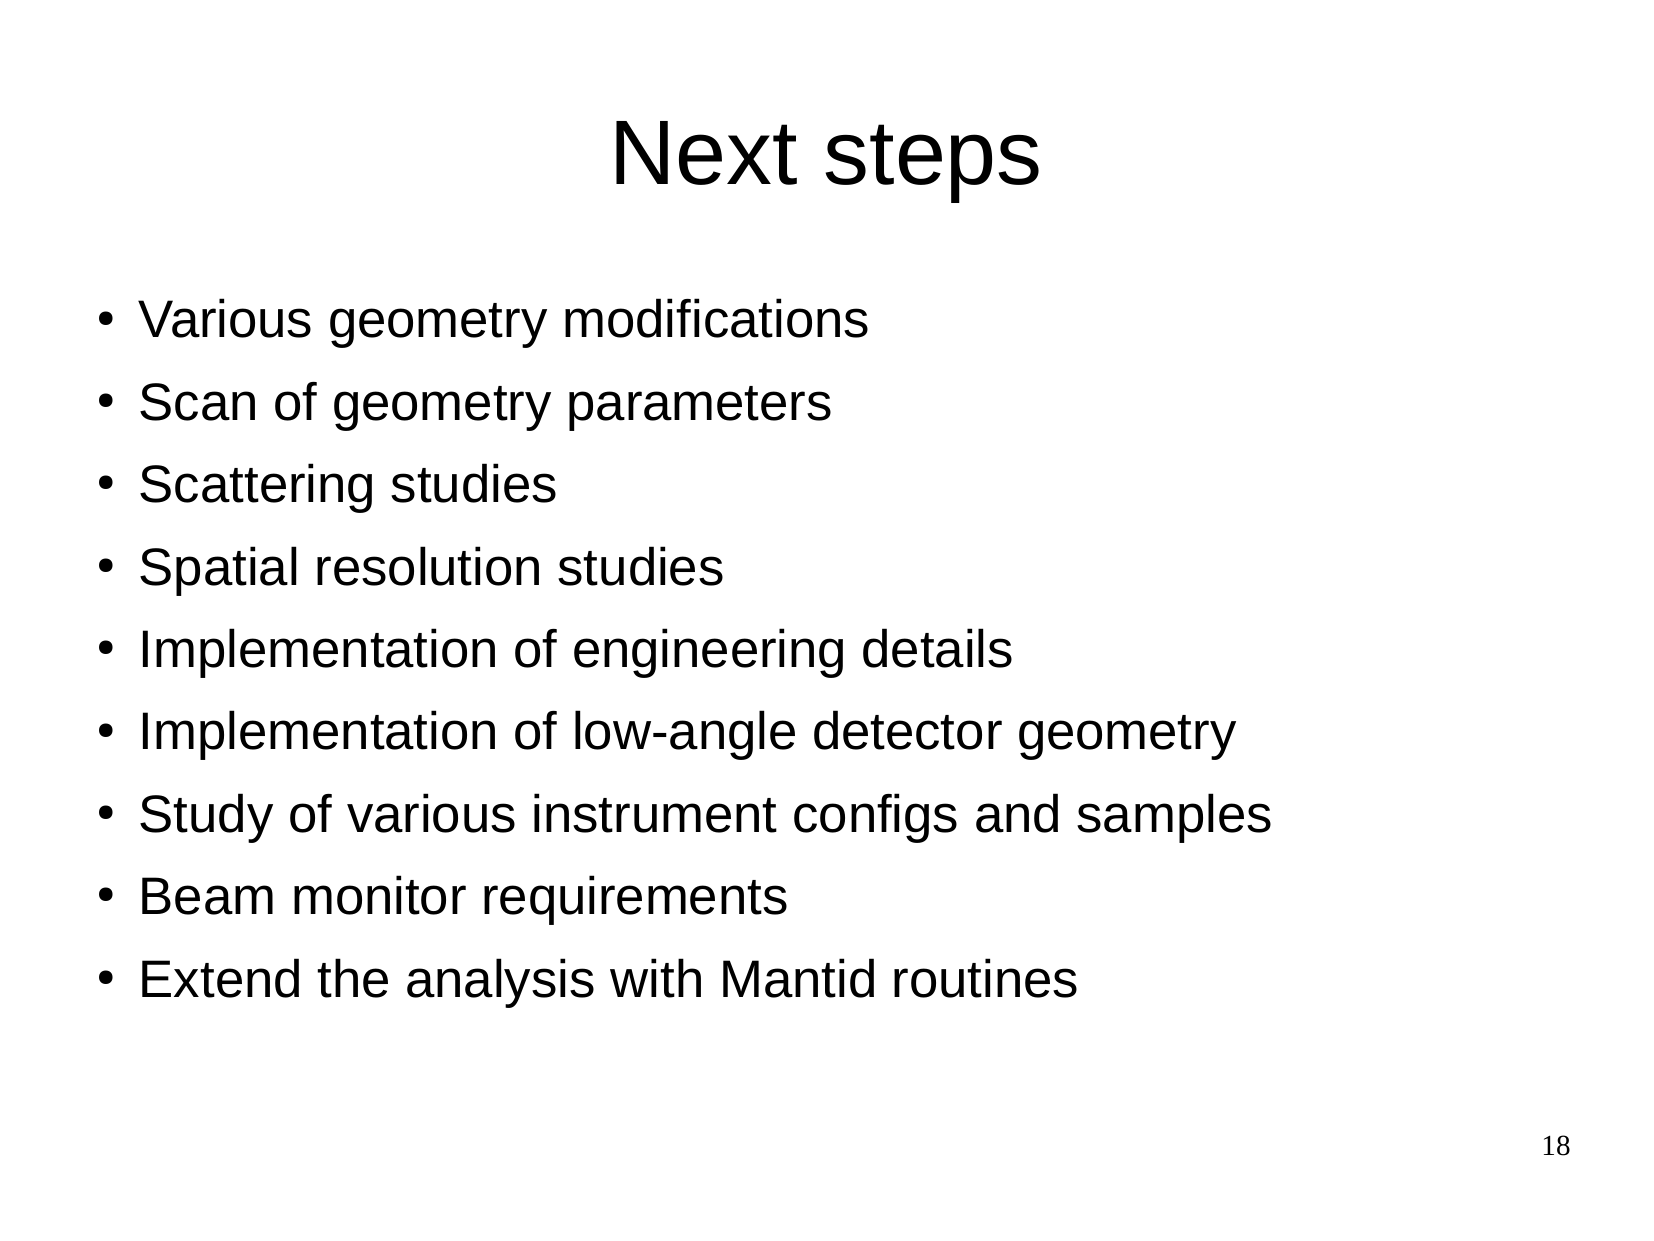

# Next steps
Various geometry modifications
Scan of geometry parameters
Scattering studies
Spatial resolution studies
Implementation of engineering details
Implementation of low-angle detector geometry
Study of various instrument configs and samples
Beam monitor requirements
Extend the analysis with Mantid routines
18